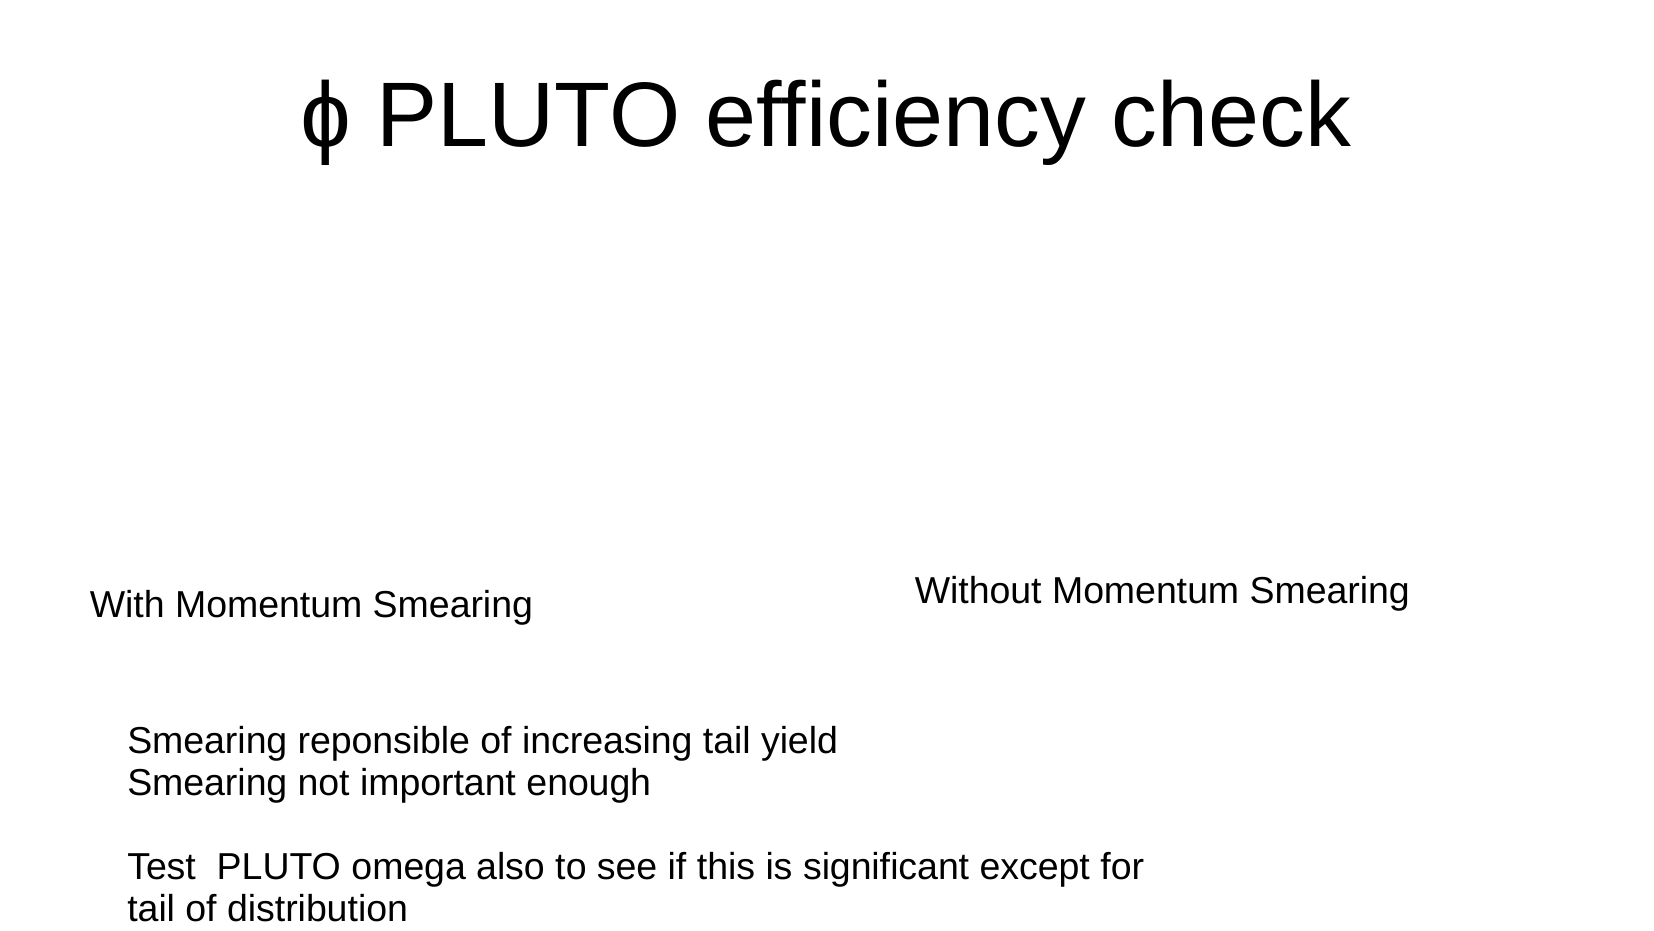

# ɸ PLUTO efficiency check
Without Momentum Smearing
With Momentum Smearing
Smearing reponsible of increasing tail yield
Smearing not important enough
Test PLUTO omega also to see if this is significant except for tail of distribution